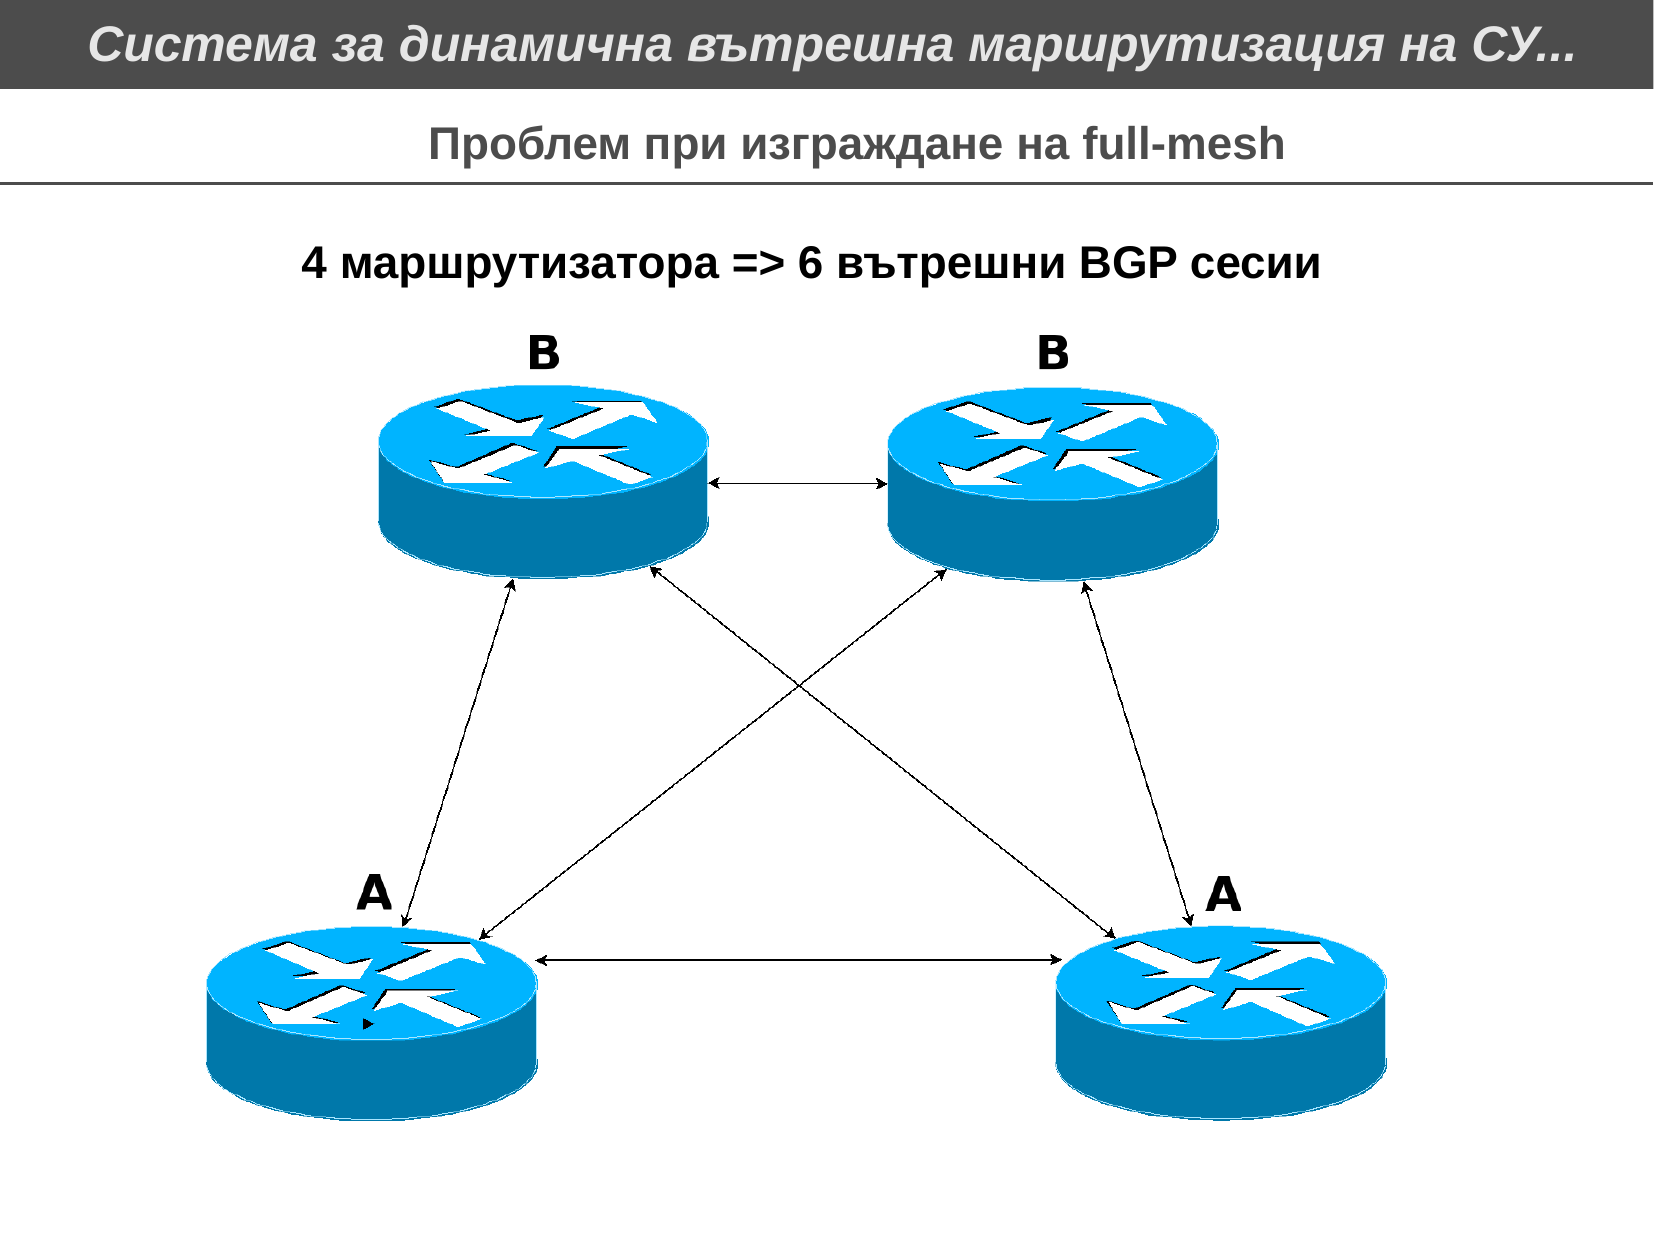

Система за динамична вътрешна маршрутизация на СУ...
Проблем при изграждане на full-mesh
4 маршрутизатора => 6 вътрешни BGP сесии